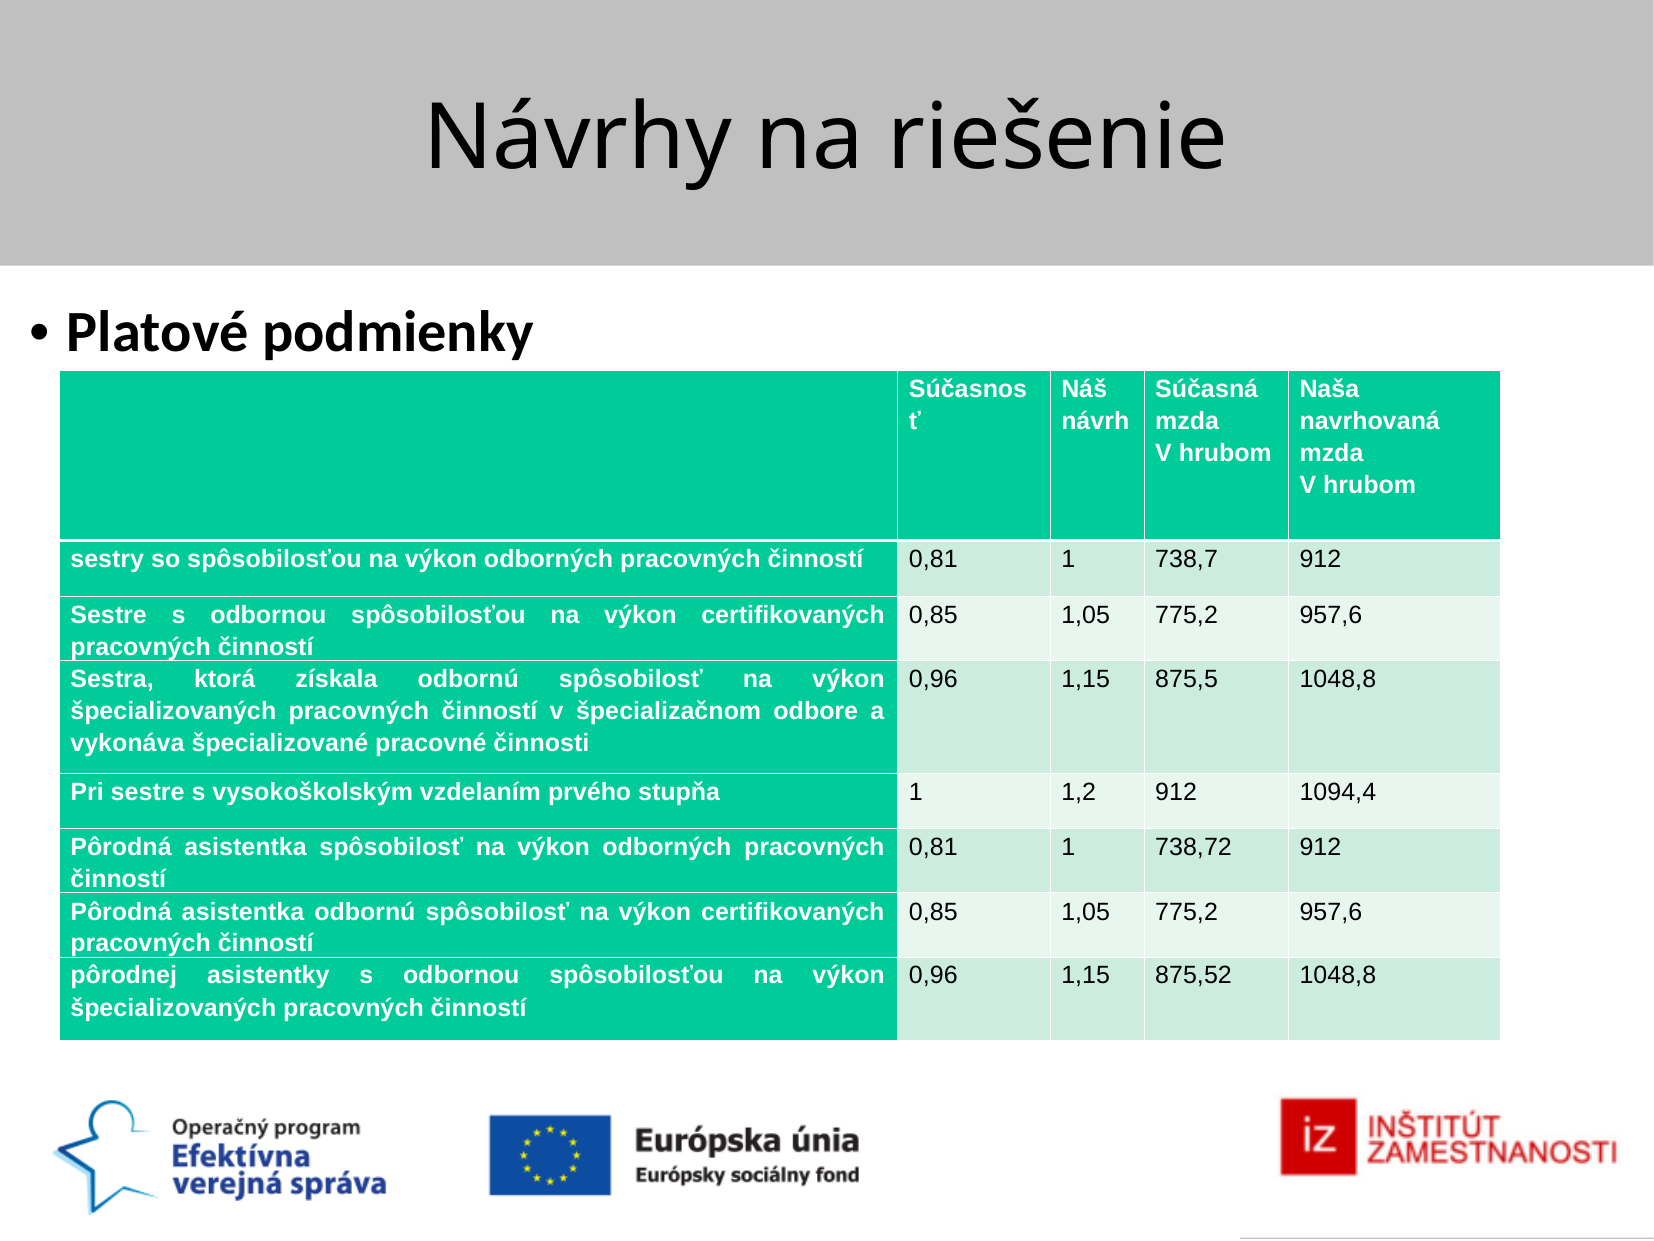

# Návrhy na riešenie
•	Platové podmienky
| | Súčasnosť | Náš návrh | Súčasná mzda V hrubom | Naša navrhovaná mzda V hrubom |
| --- | --- | --- | --- | --- |
| sestry so spôsobilosťou na výkon odborných pracovných činností | 0,81 | 1 | 738,7 | 912 |
| Sestre s odbornou spôsobilosťou na výkon certifikovaných pracovných činností | 0,85 | 1,05 | 775,2 | 957,6 |
| Sestra, ktorá získala odbornú spôsobilosť na výkon špecializovaných pracovných činností v špecializačnom odbore a vykonáva špecializované pracovné činnosti | 0,96 | 1,15 | 875,5 | 1048,8 |
| Pri sestre s vysokoškolským vzdelaním prvého stupňa | 1 | 1,2 | 912 | 1094,4 |
| Pôrodná asistentka spôsobilosť na výkon odborných pracovných činností | 0,81 | 1 | 738,72 | 912 |
| Pôrodná asistentka odbornú spôsobilosť na výkon certifikovaných pracovných činností | 0,85 | 1,05 | 775,2 | 957,6 |
| pôrodnej asistentky s odbornou spôsobilosťou na výkon špecializovaných pracovných činností | 0,96 | 1,15 | 875,52 | 1048,8 |